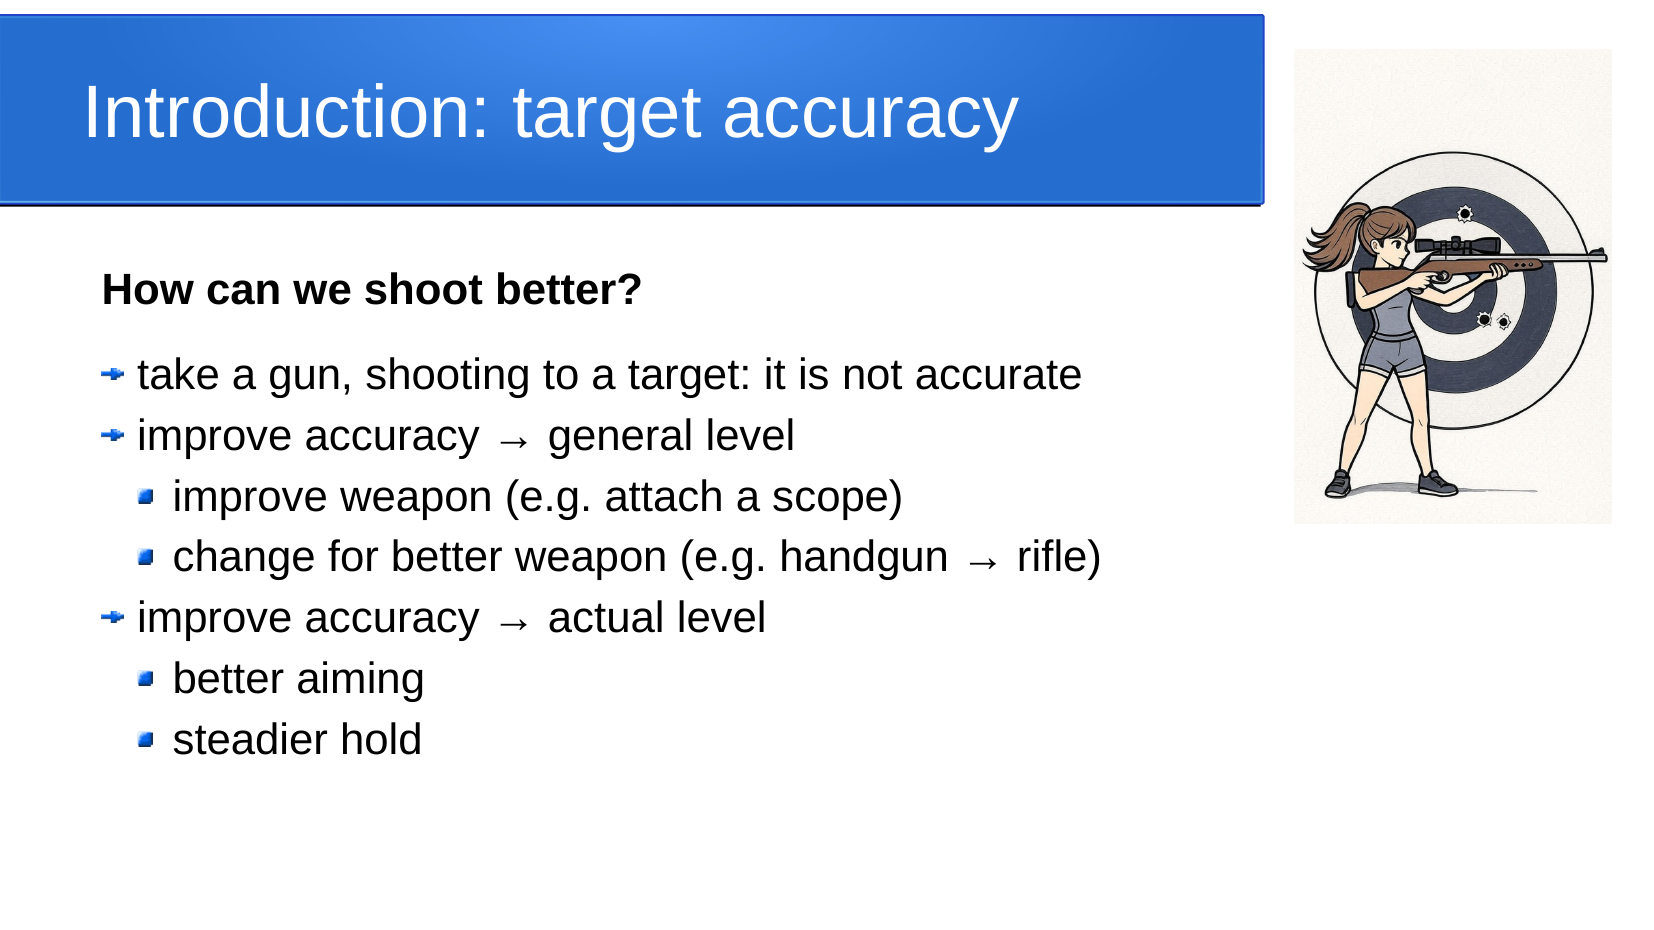

# Introduction: target accuracy
How can we shoot better?
take a gun, shooting to a target: it is not accurate
improve accuracy → general level
improve weapon (e.g. attach a scope)
change for better weapon (e.g. handgun → rifle)
improve accuracy → actual level
better aiming
steadier hold